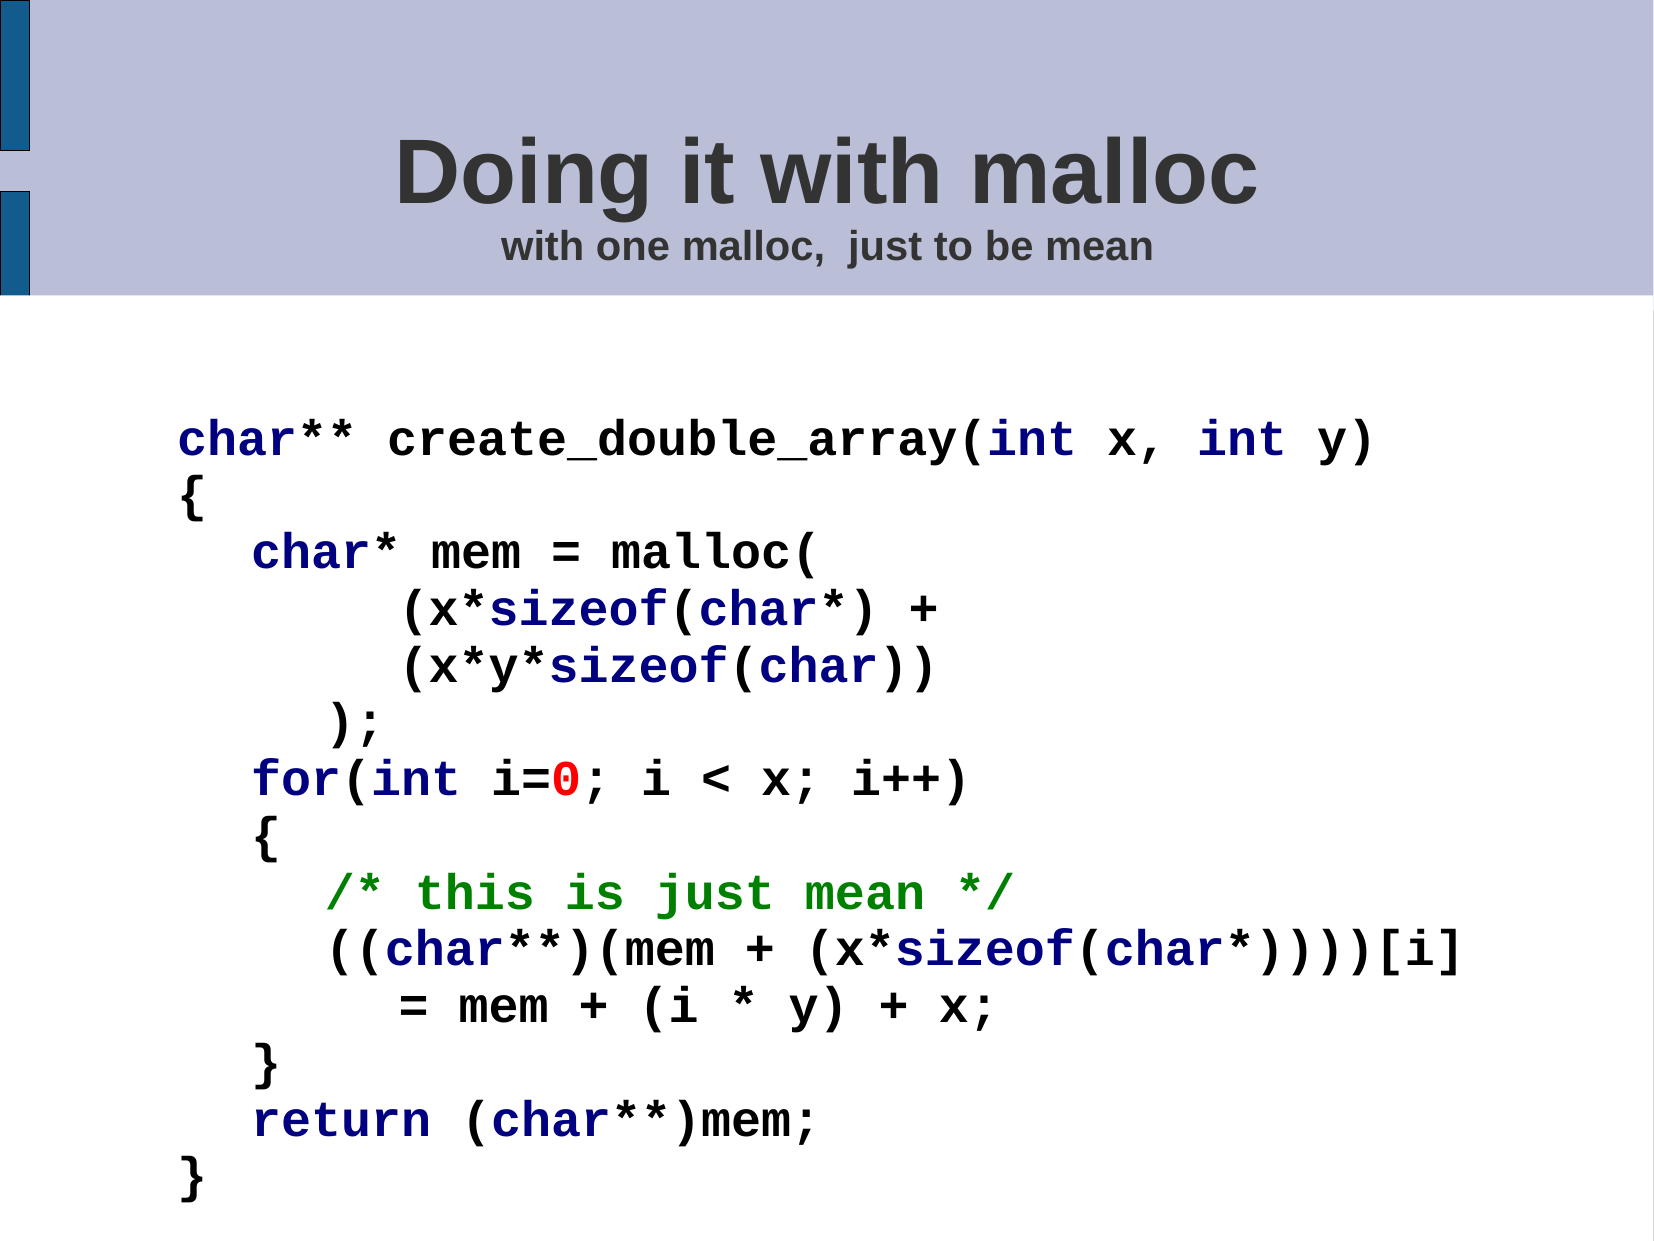

# Doing it with malloc with one malloc, just to be mean
char** create_double_array(int x, int y)
{
	char* mem = malloc(
			(x*sizeof(char*) +
			(x*y*sizeof(char))
		);
	for(int i=0; i < x; i++)
	{
		/* this is just mean */
		((char**)(mem + (x*sizeof(char*))))[i]
			= mem + (i * y) + x;
	}
	return (char**)mem;
}